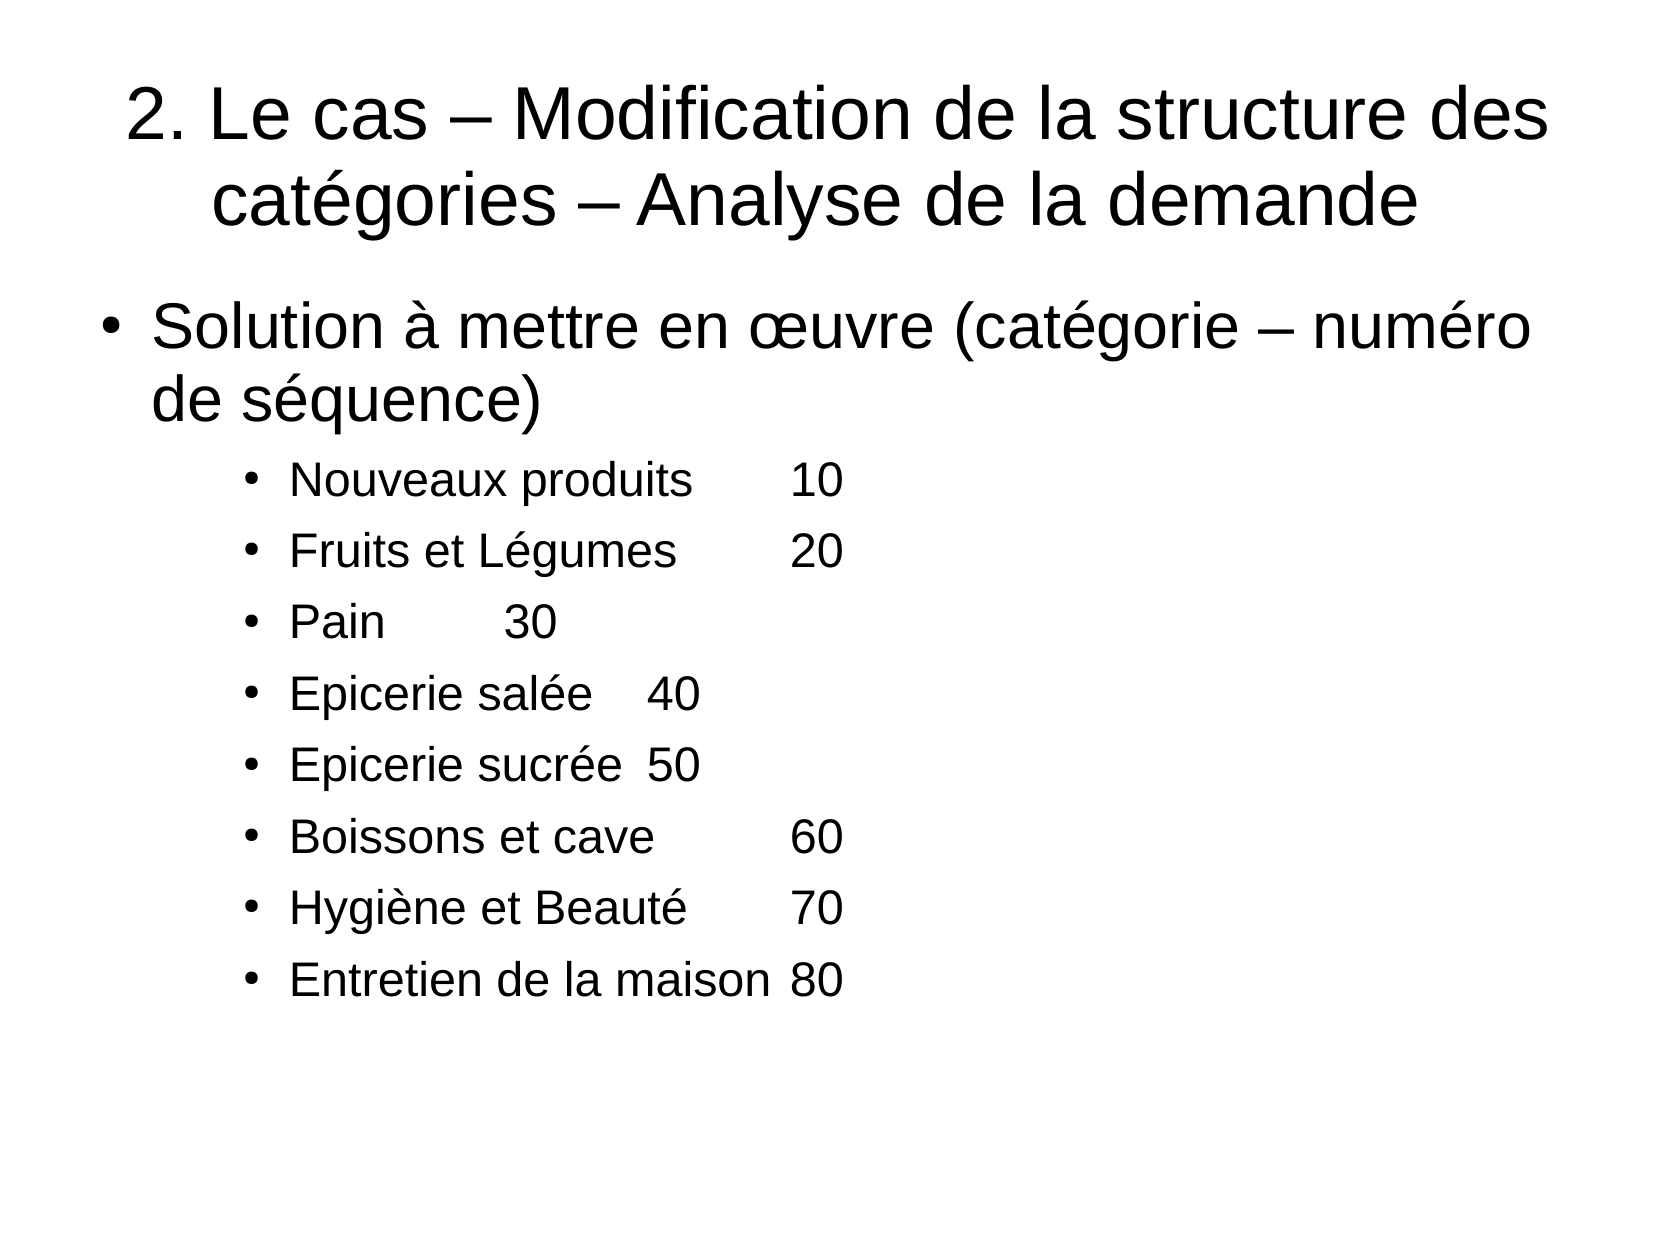

# 2. Le cas – Modification de la structure des catégories – Analyse de la demande
Solution à mettre en œuvre (catégorie – numéro de séquence)
Nouveaux produits			10
Fruits et Légumes			20
Pain							30
Epicerie salée				40
Epicerie sucrée				50
Boissons et cave			60
Hygiène et Beauté			70
Entretien de la maison		80